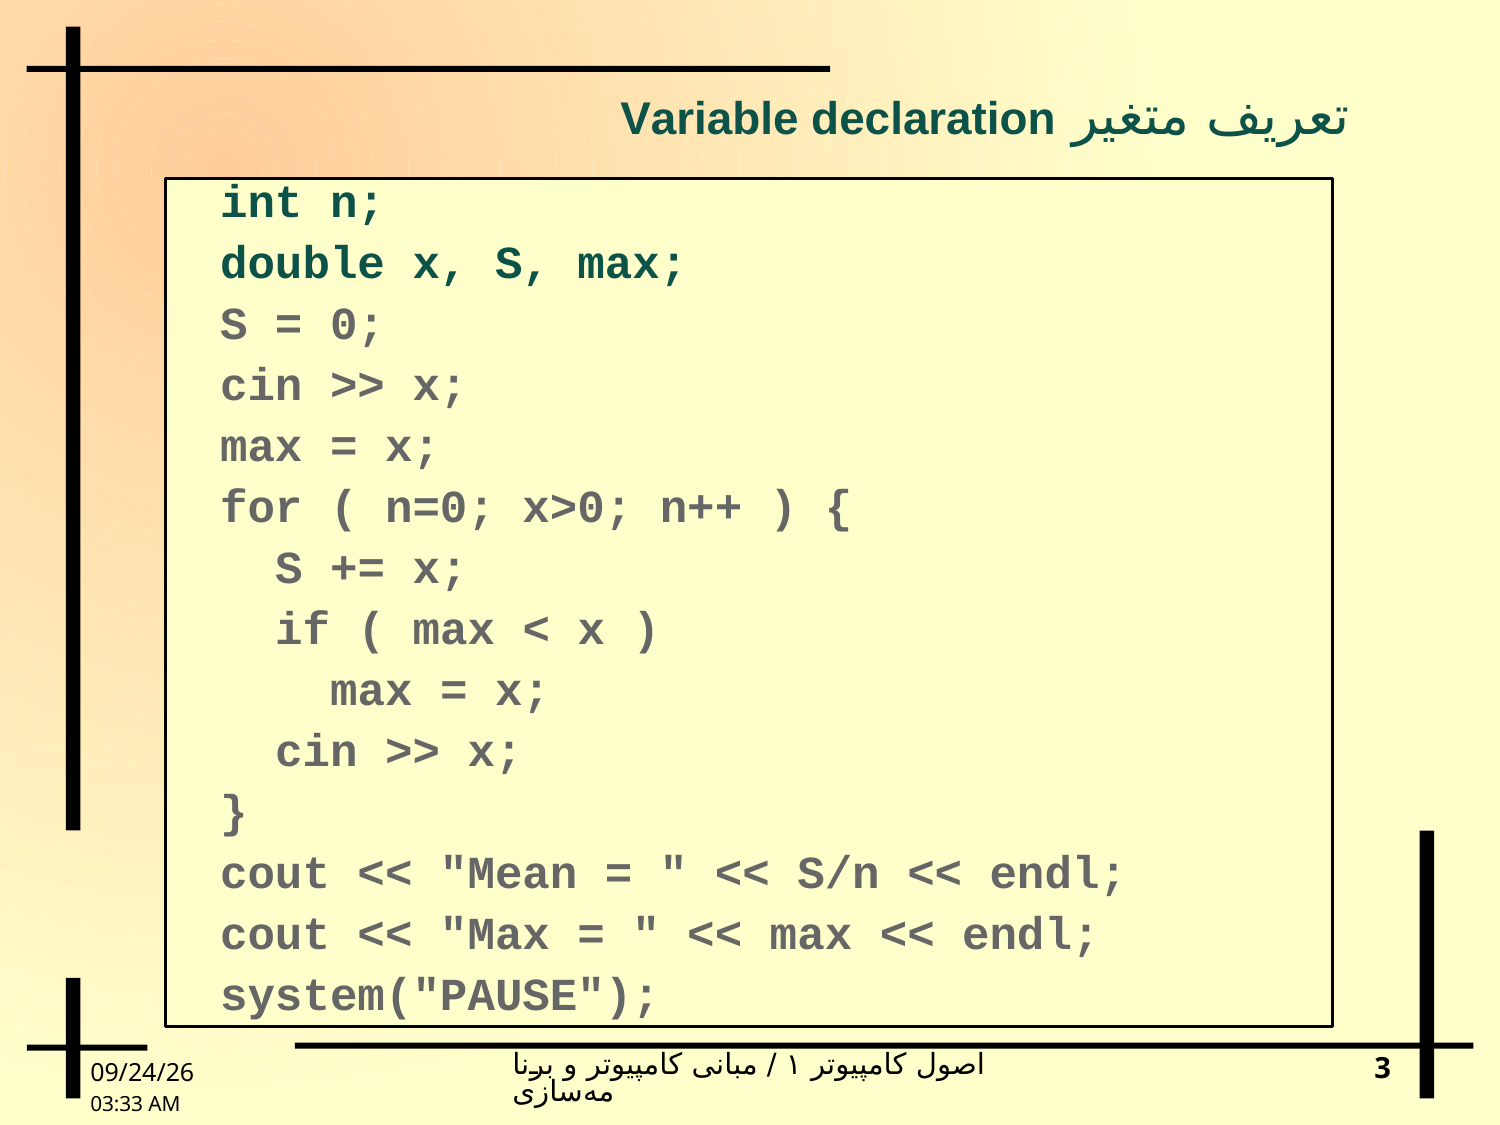

# تعریف متغیر Variable declaration
int n;
double x, S, max;
S = 0;
cin >> x;
max = x;
for ( n=0; x>0; n++ ) {
 S += x;
 if ( max < x )
 max = x;
 cin >> x;
}
cout << "Mean = " << S/n << endl;
cout << "Max = " << max << endl;
system("PAUSE");
اصول کامپیوتر ۱ / مبانی کامپیوتر و برنامه‌سازی
3